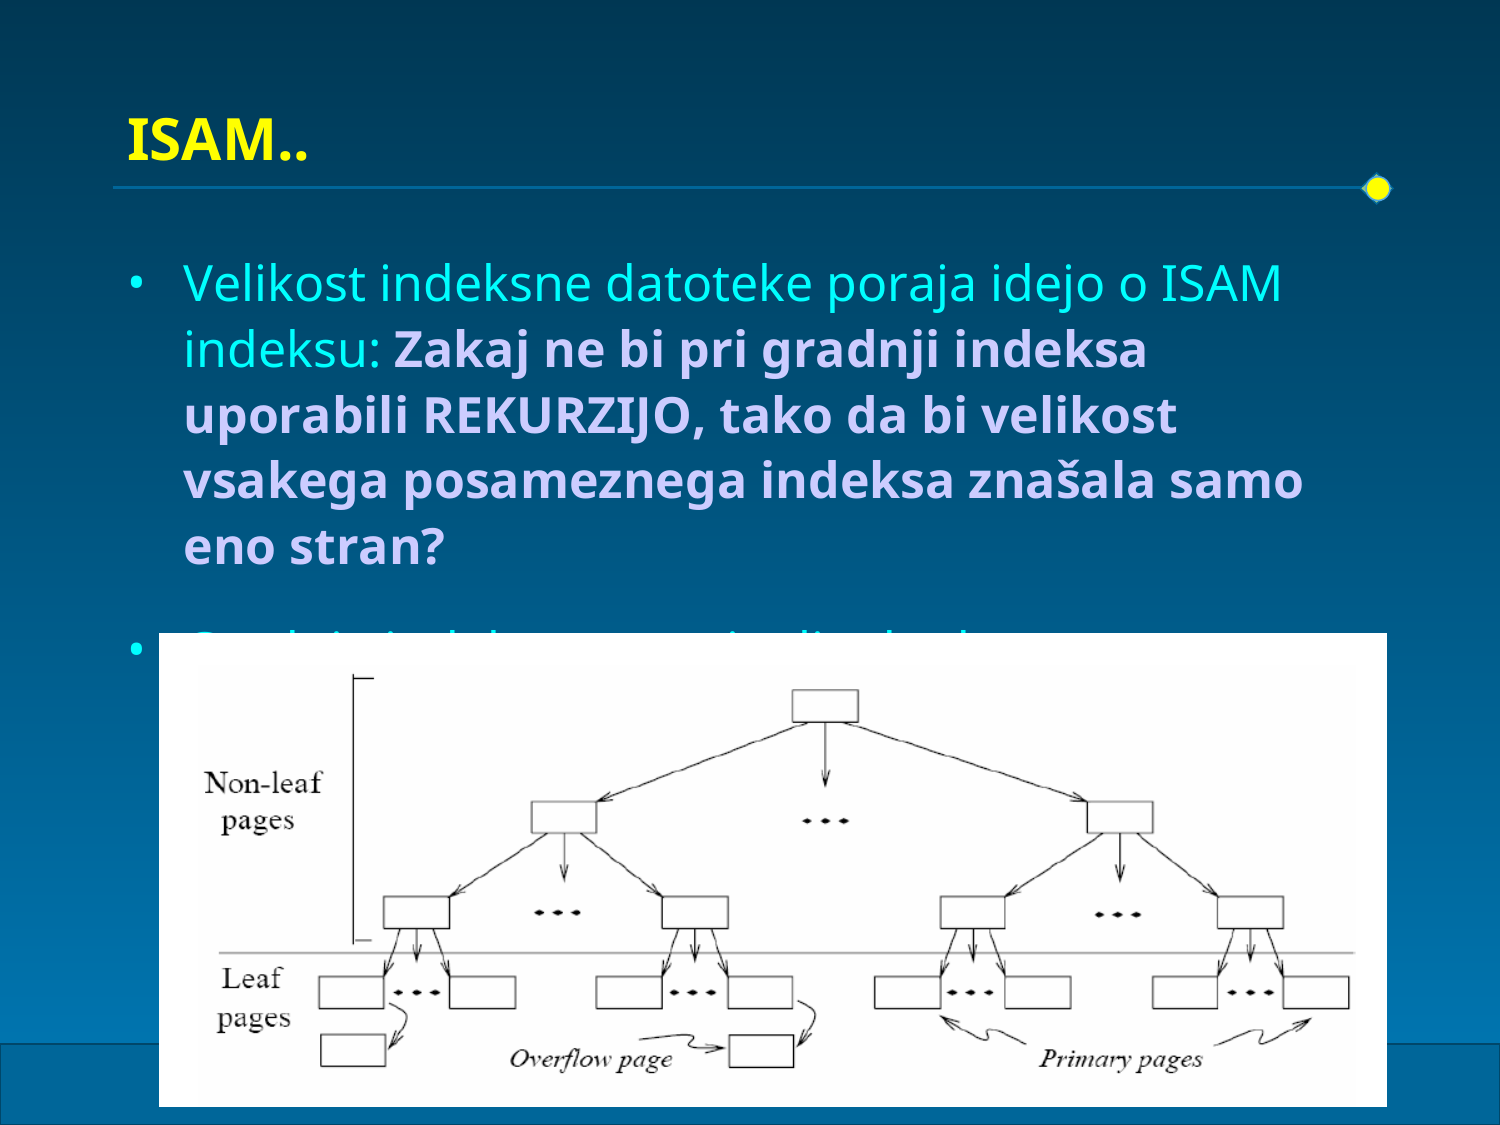

# ISAM..
Velikost indeksne datoteke poraja idejo o ISAM indeksu: Zakaj ne bi pri gradnji indeksa uporabili REKURZIJO, tako da bi velikost vsakega posameznega indeksa znašala samo eno stran?
Gradnja indeksa nas pripelje do drevesne strukture